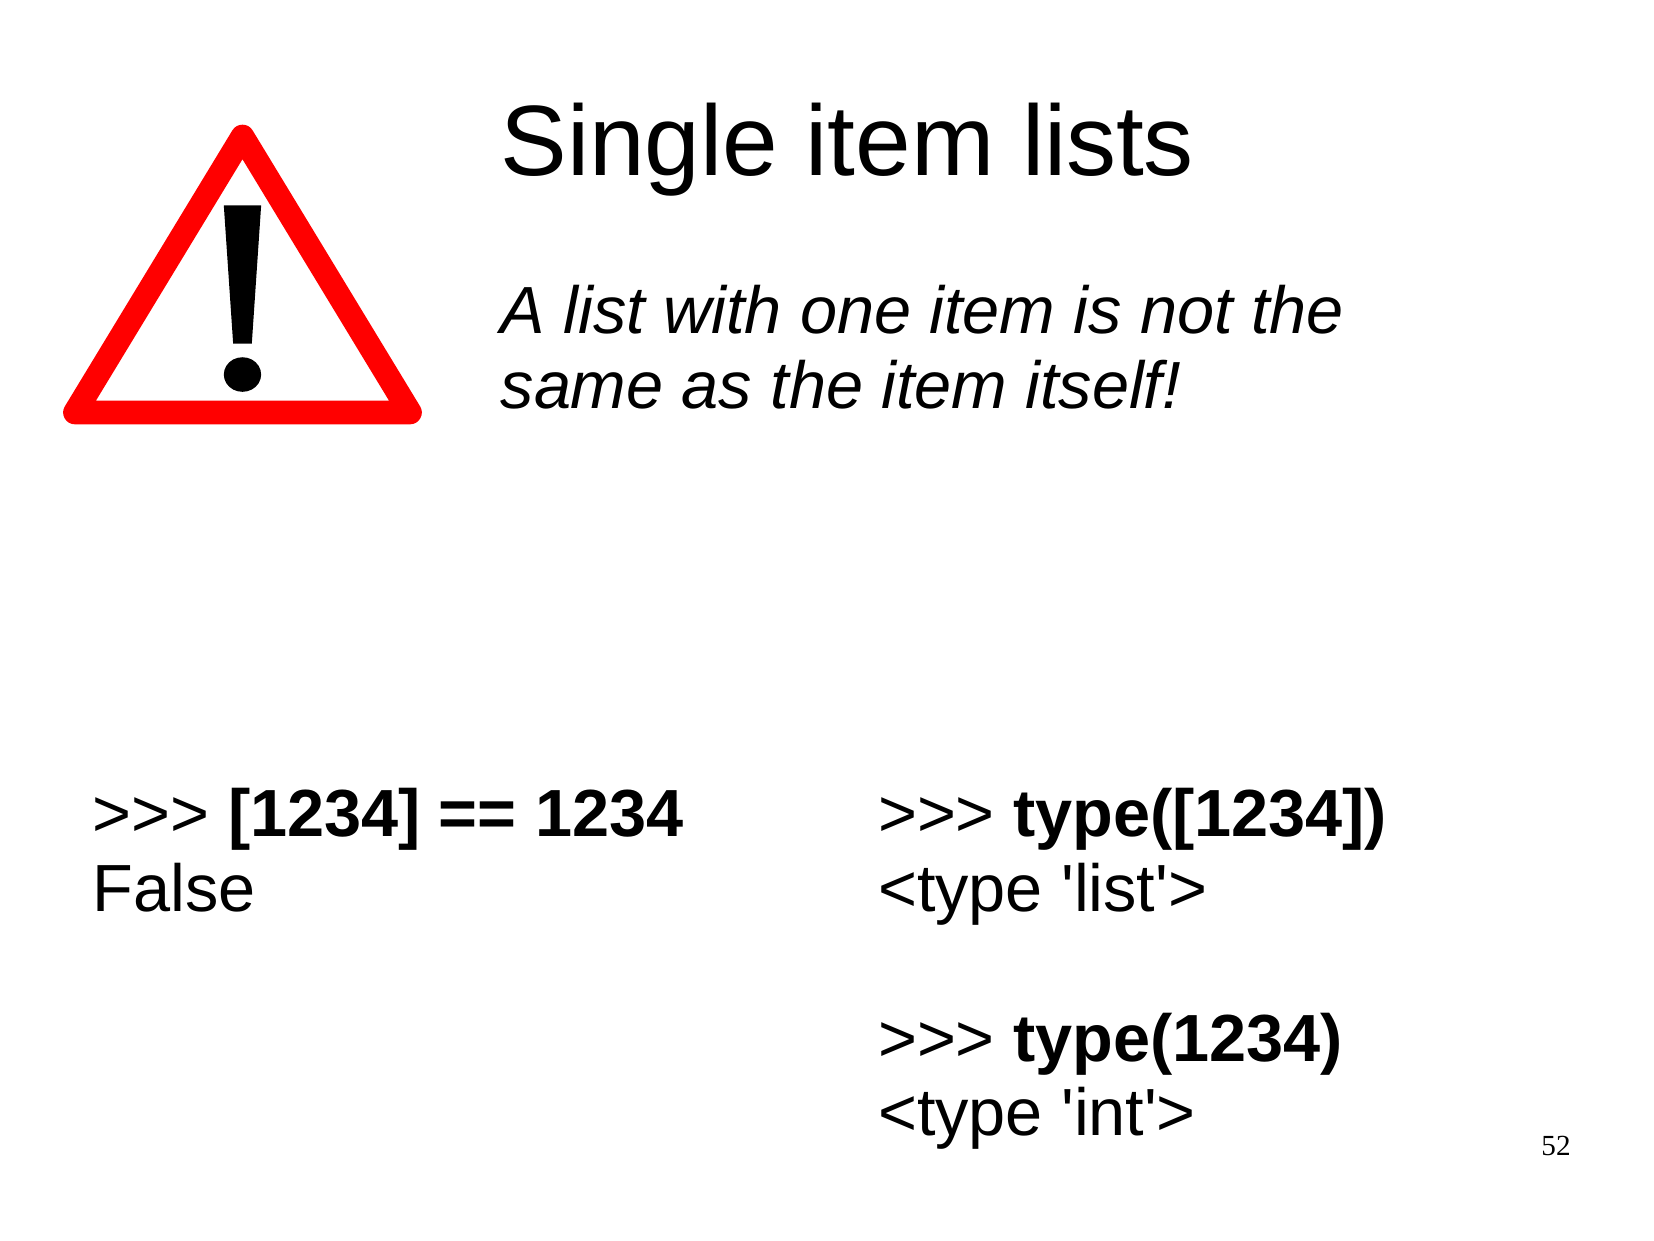

Single item lists
A list with one item is not the
same as the item itself!
>>> [1234] == 1234
False
>>> type([1234])
<type 'list'>
>>> type(1234)
<type 'int'>
52